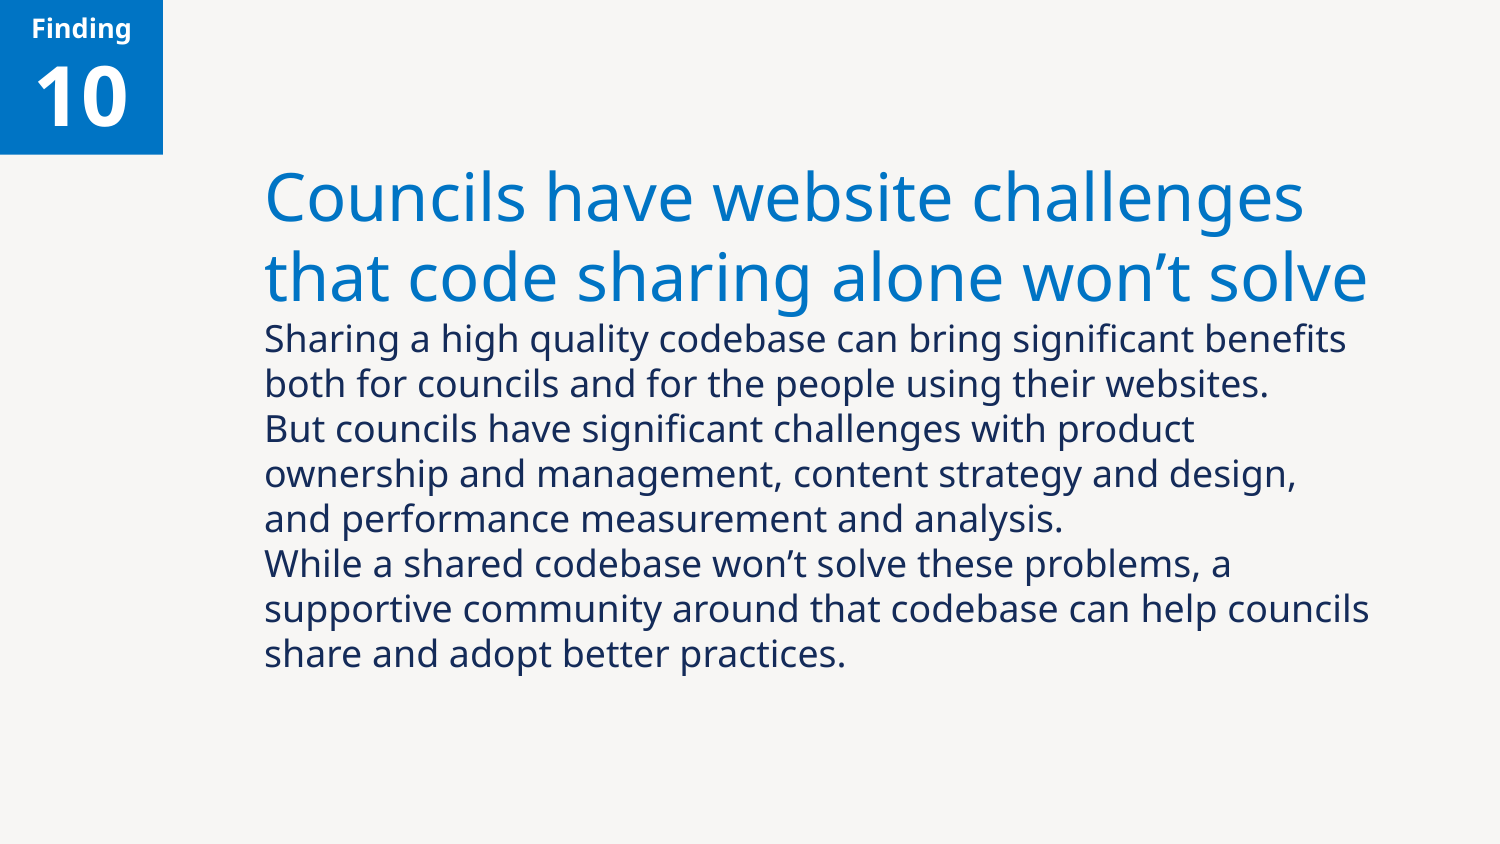

Finding
10
# Councils have website challenges that code sharing alone won’t solve Sharing a high quality codebase can bring significant benefits both for councils and for the people using their websites. But councils have significant challenges with product ownership and management, content strategy and design, and performance measurement and analysis. While a shared codebase won’t solve these problems, a supportive community around that codebase can help councils share and adopt better practices.